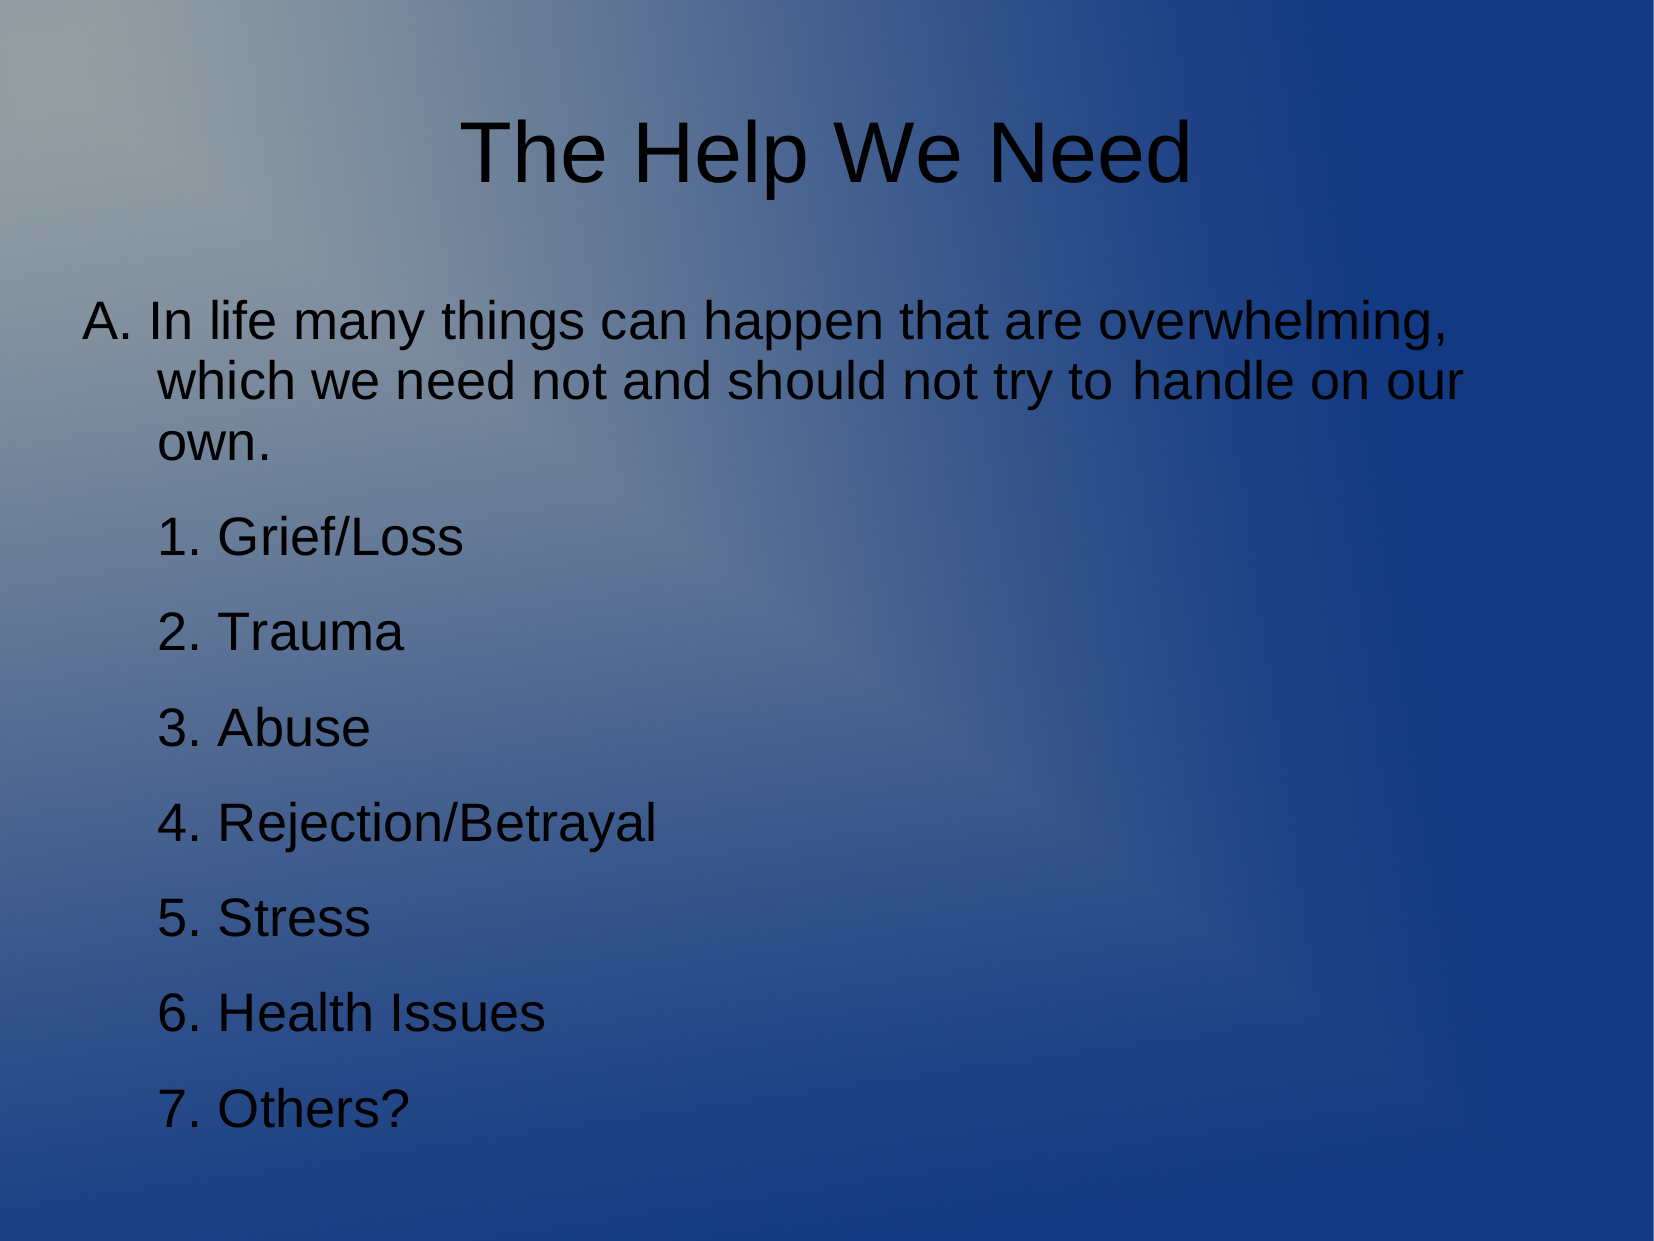

# The Help We Need
A. In life many things can happen that are overwhelming, 		which we need not and should not try to 	handle on our 		own.
	1. Grief/Loss
	2. Trauma
	3. Abuse
	4. Rejection/Betrayal
	5. Stress
	6. Health Issues
	7. Others?